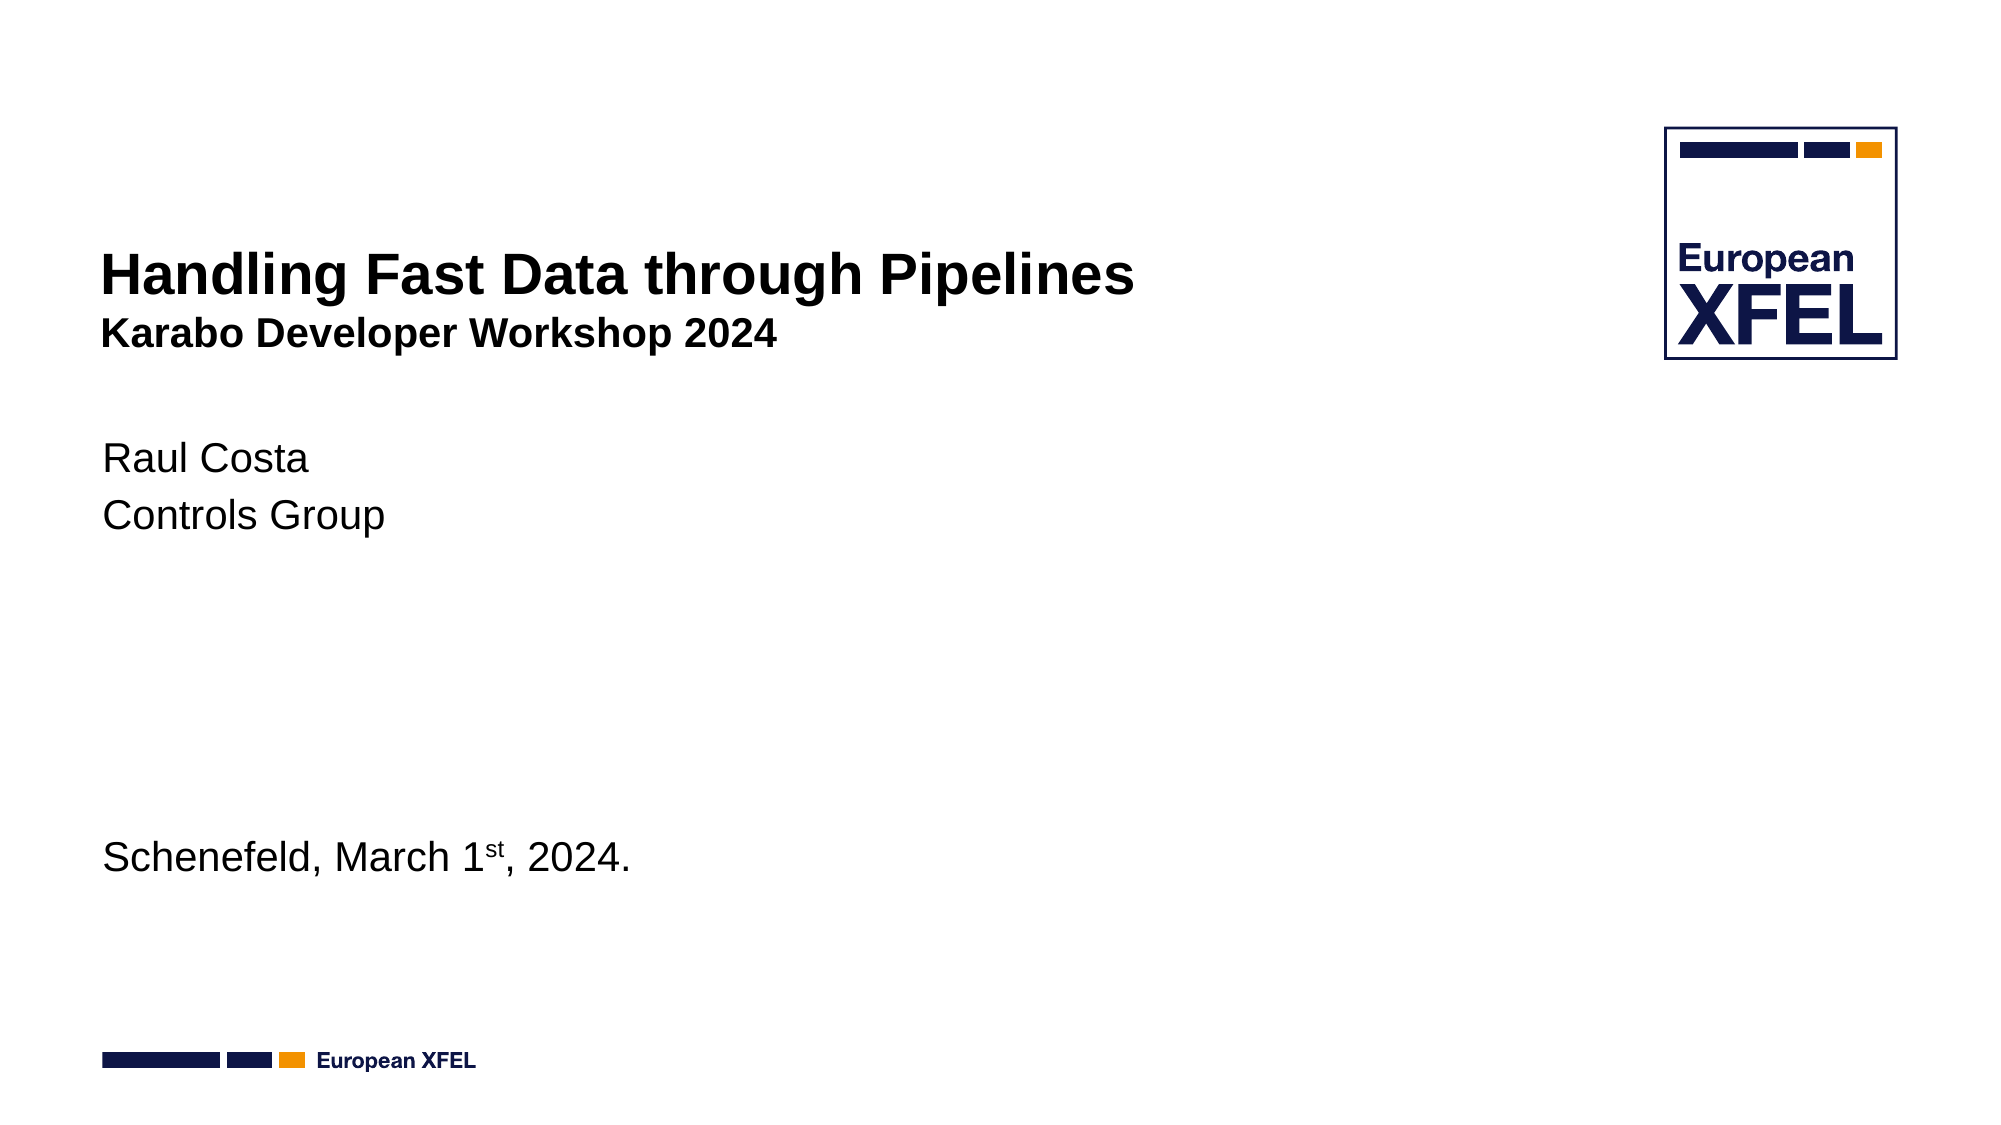

# Handling Fast Data through Pipelines Karabo Developer Workshop 2024
Raul Costa
Controls Group
Schenefeld, March 1st, 2024.